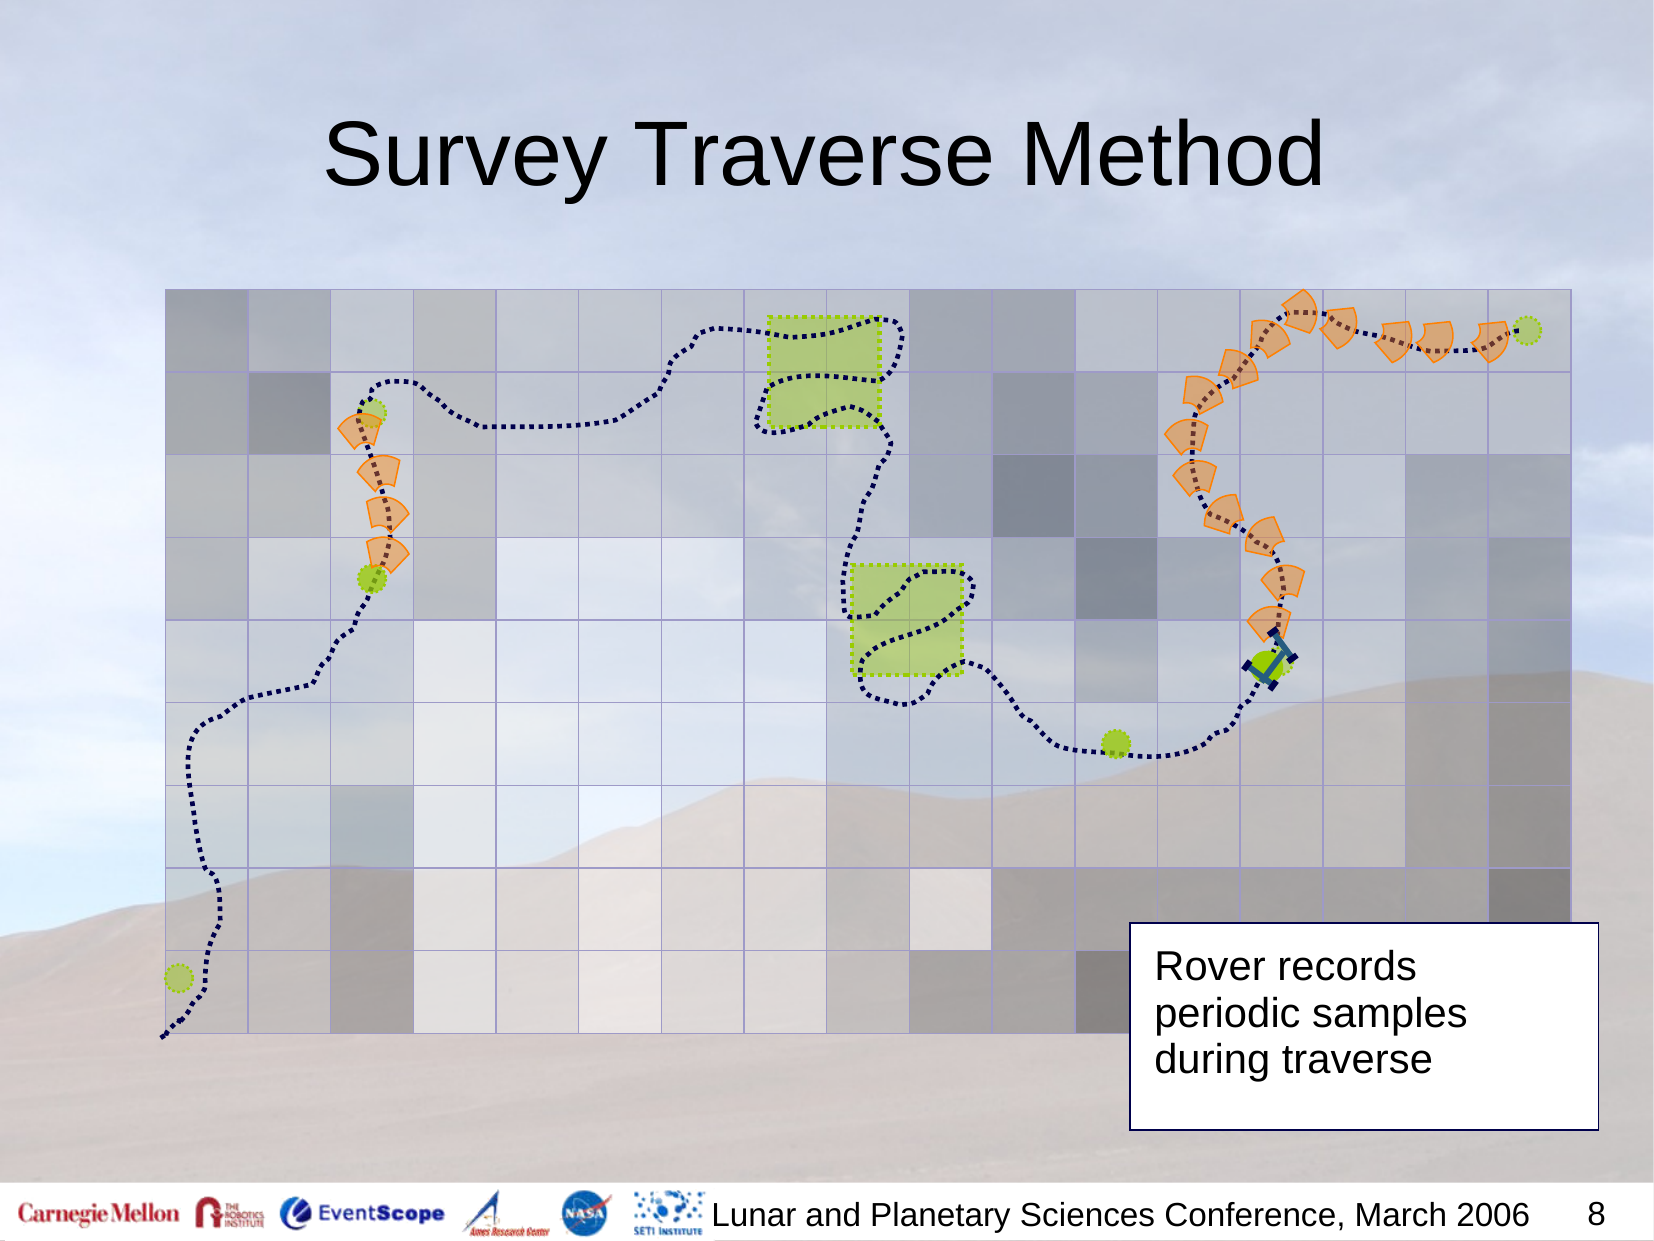

# Survey Traverse Method
Rover records periodic samples during traverse